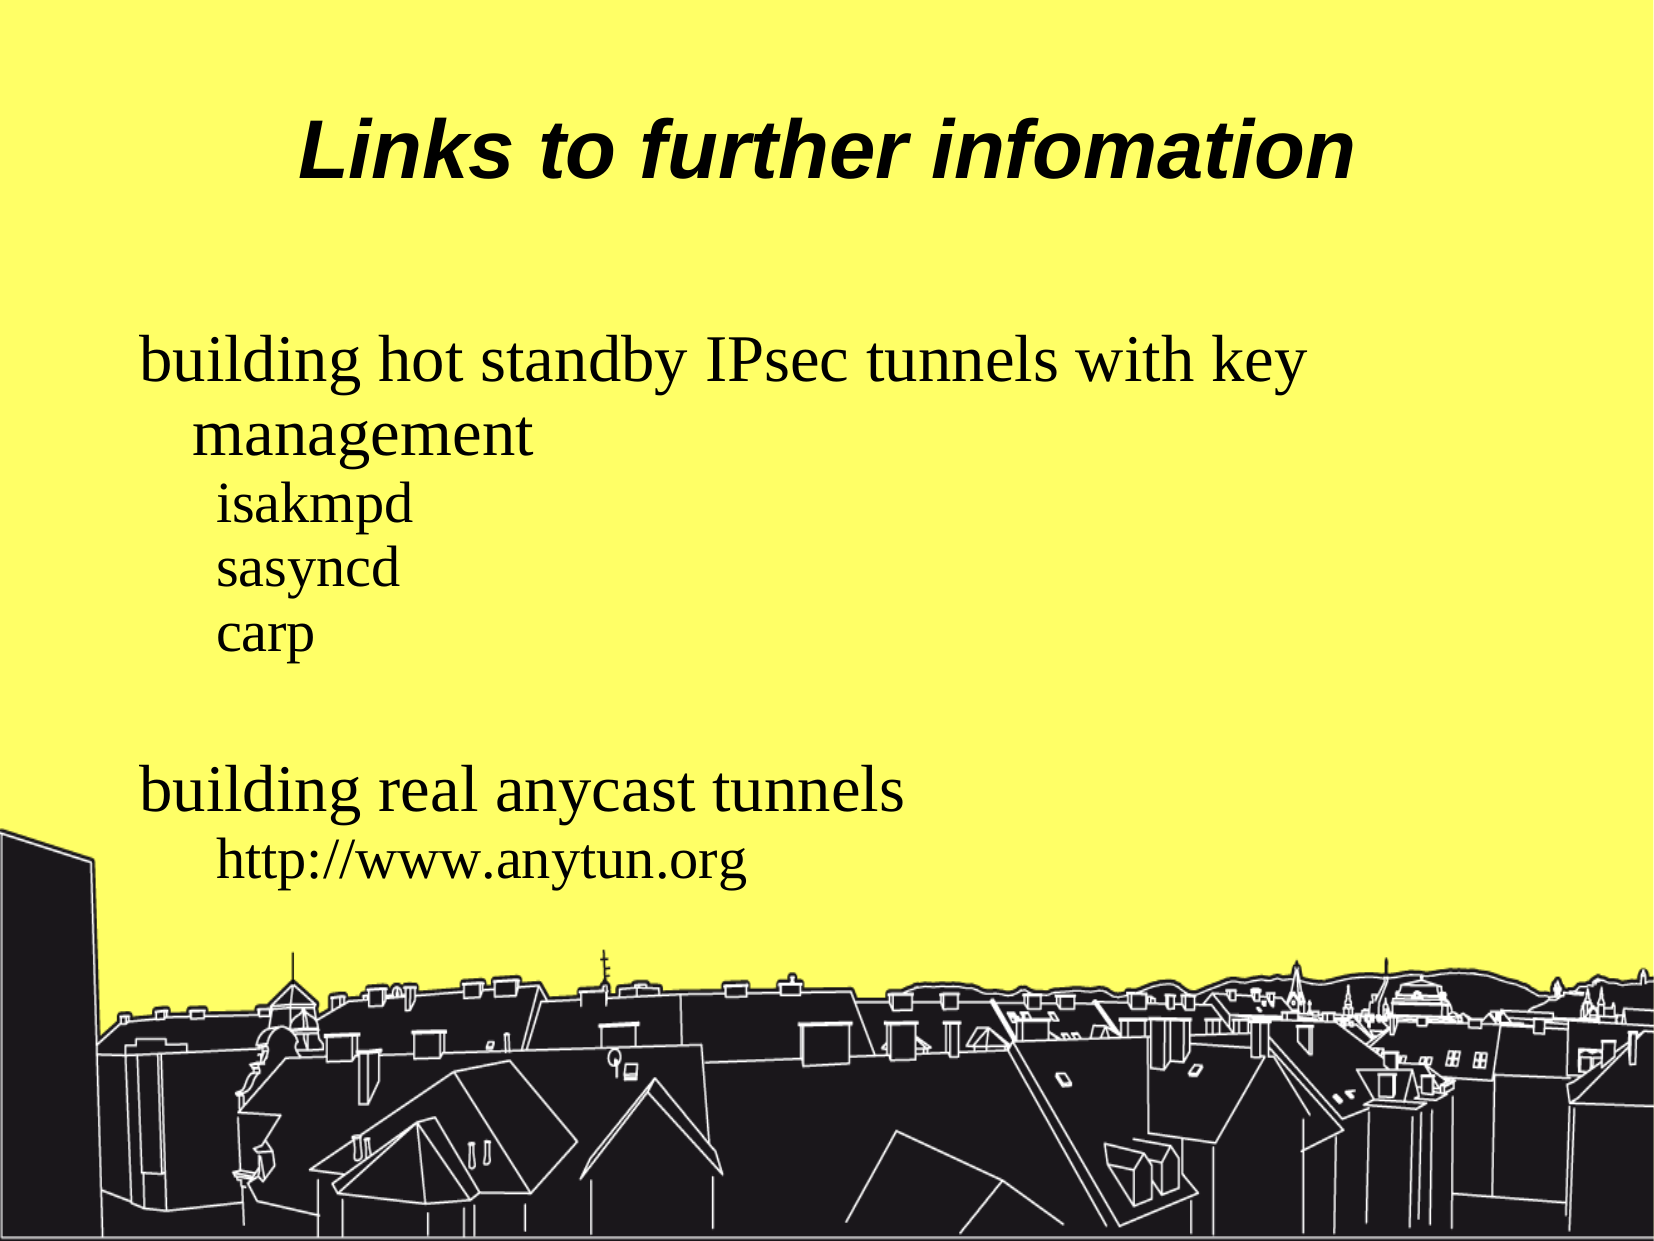

# Links to further infomation
building hot standby IPsec tunnels with key management
isakmpd
sasyncd
carp
building real anycast tunnels
http://www.anytun.org